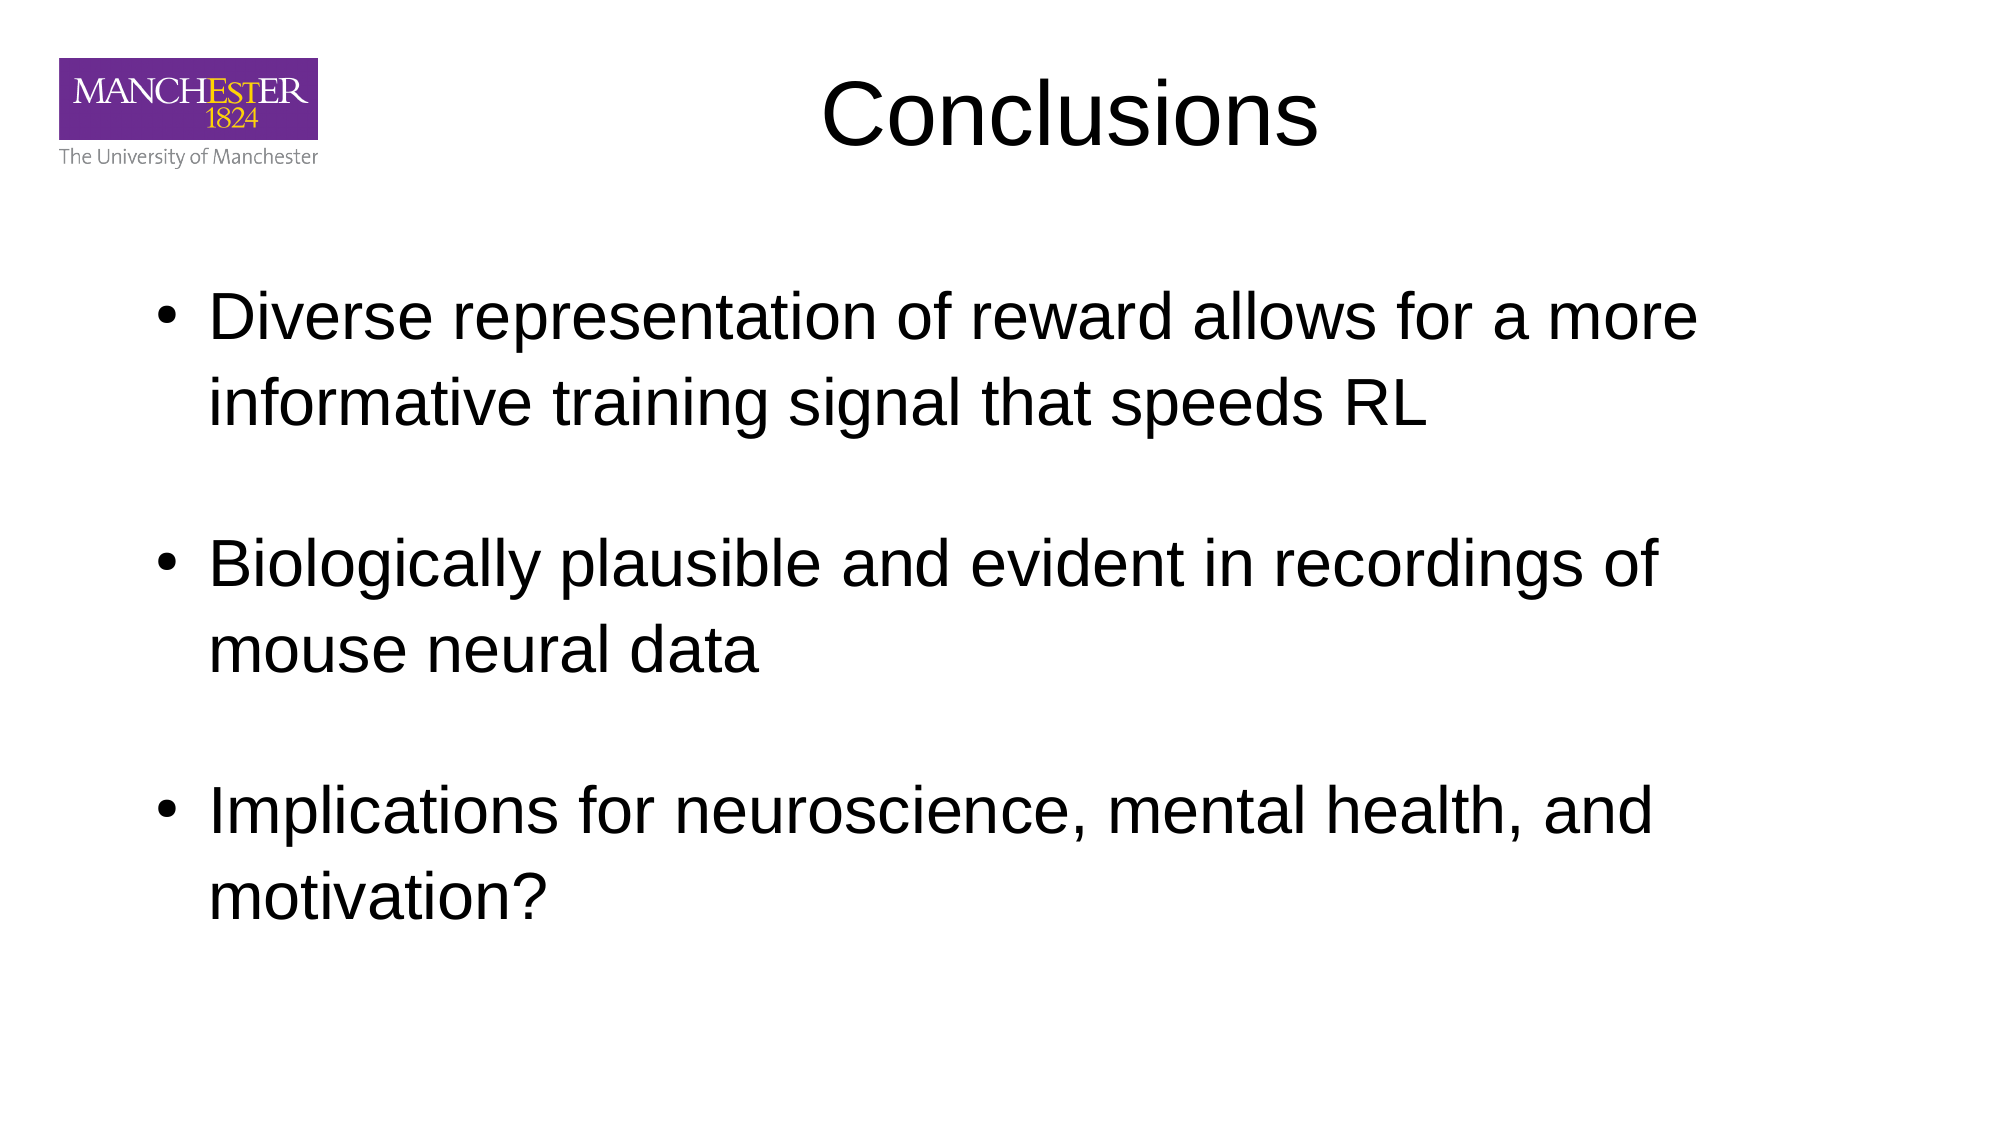

# Conclusions
Diverse representation of reward allows for a more informative training signal that speeds RL
Biologically plausible and evident in recordings of mouse neural data
Implications for neuroscience, mental health, and motivation?